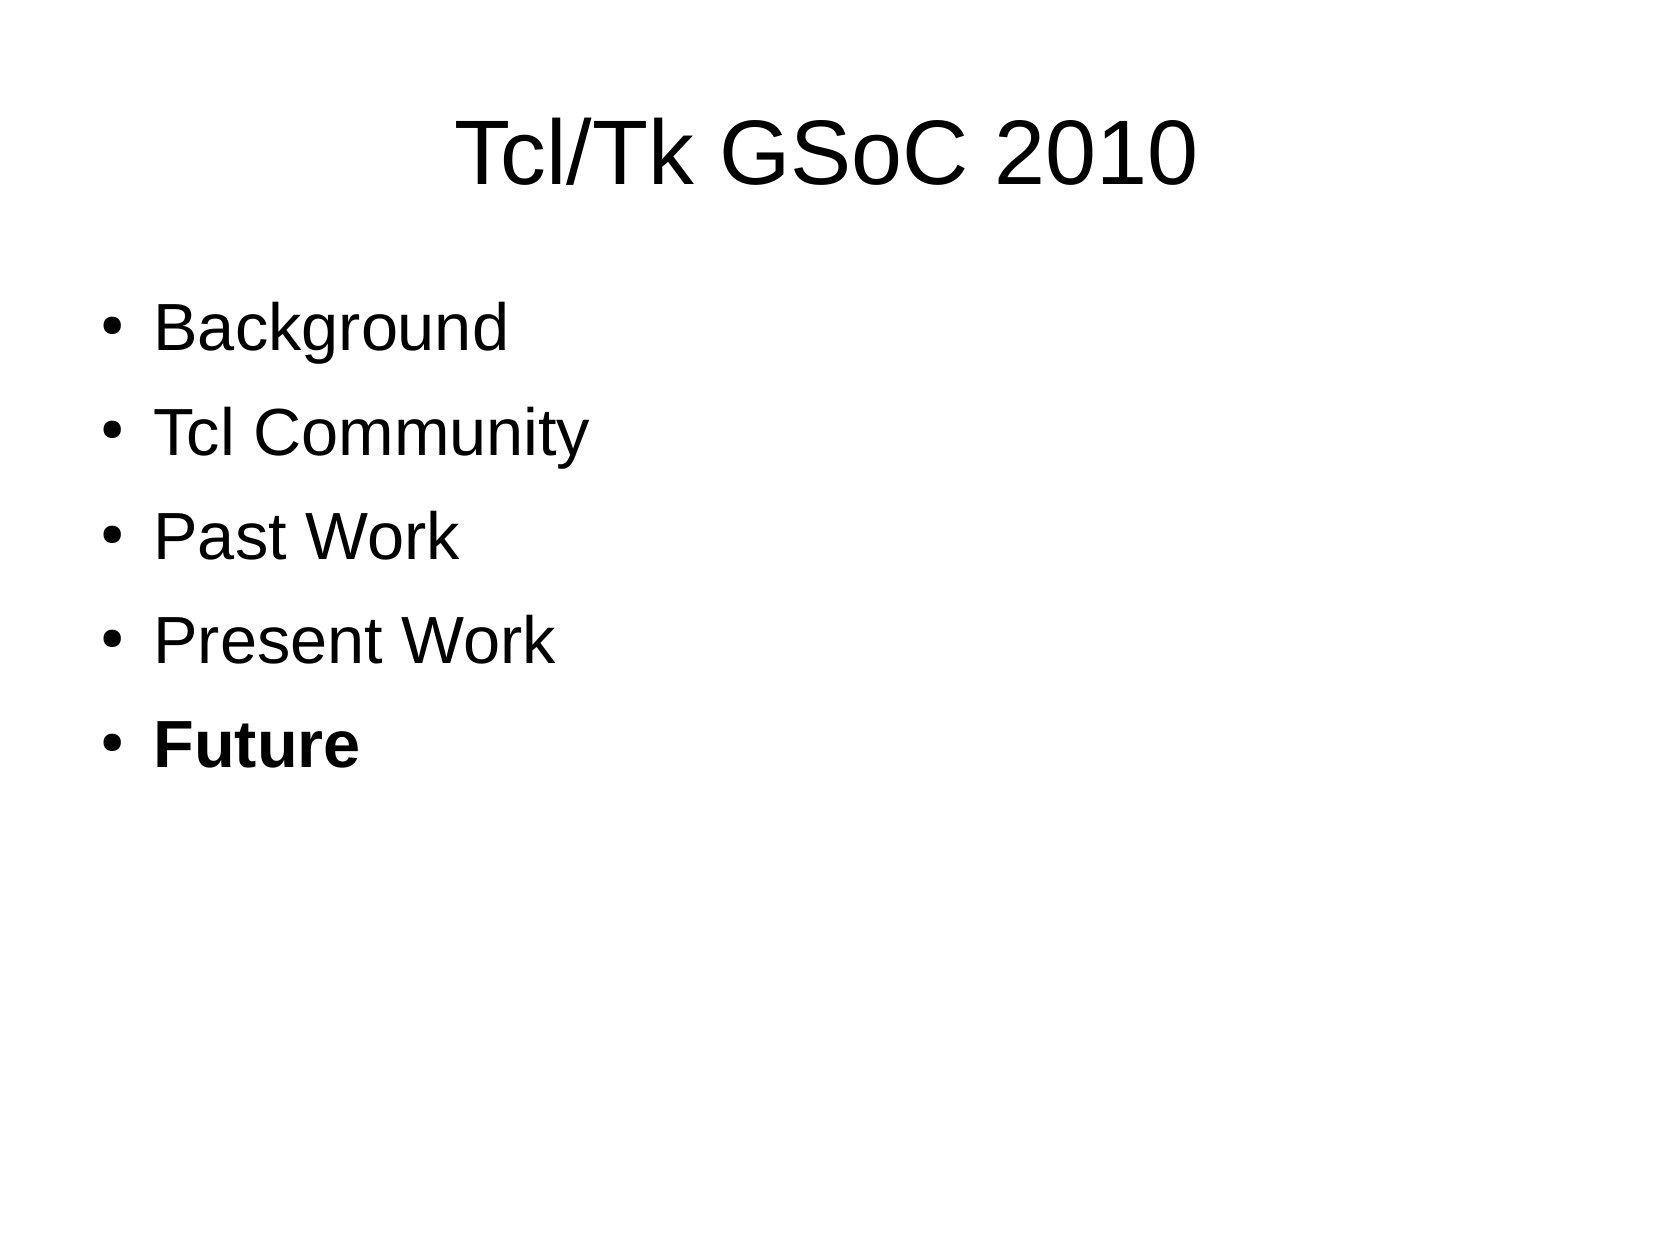

# Tcl/Tk GSoC 2010
Background
Tcl Community
Past Work
Present Work
Future